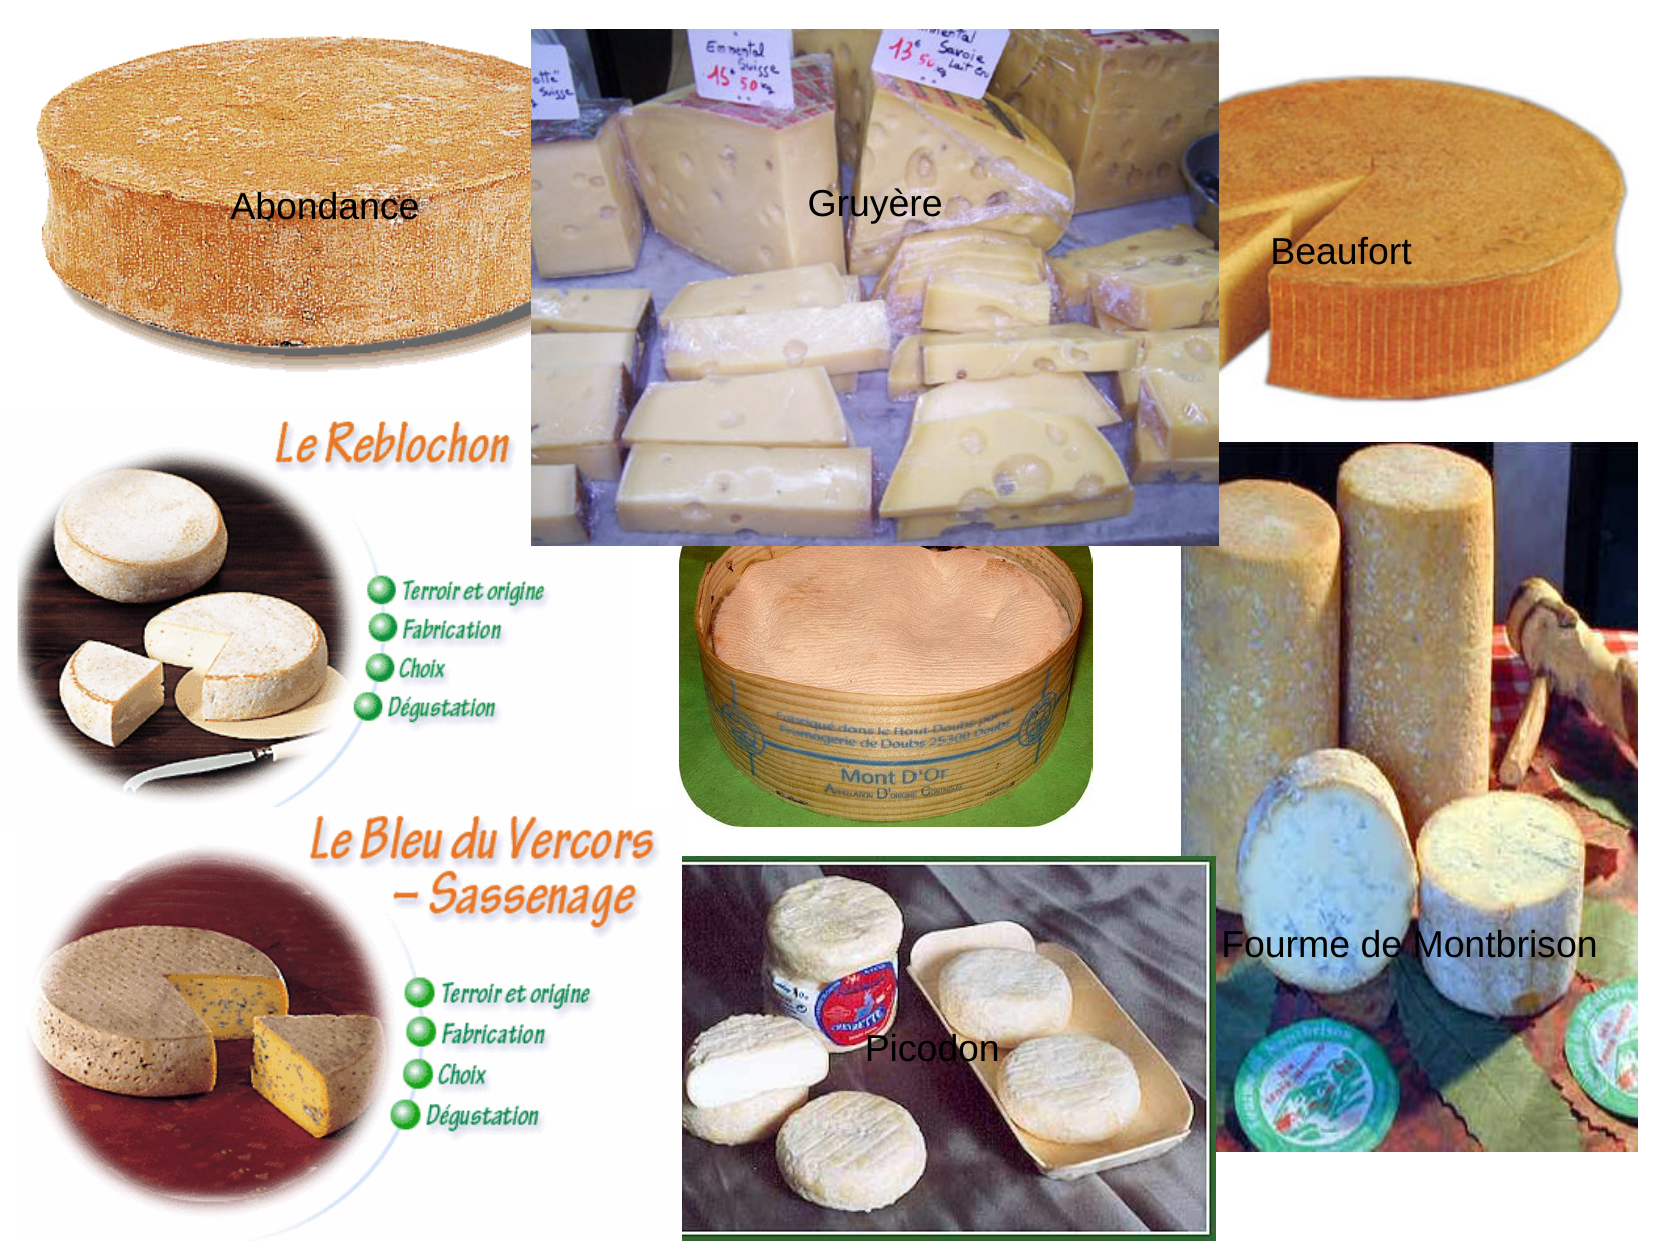

Beaufort
Abondance
Gruyère
Fourme de Montbrison
Picodon